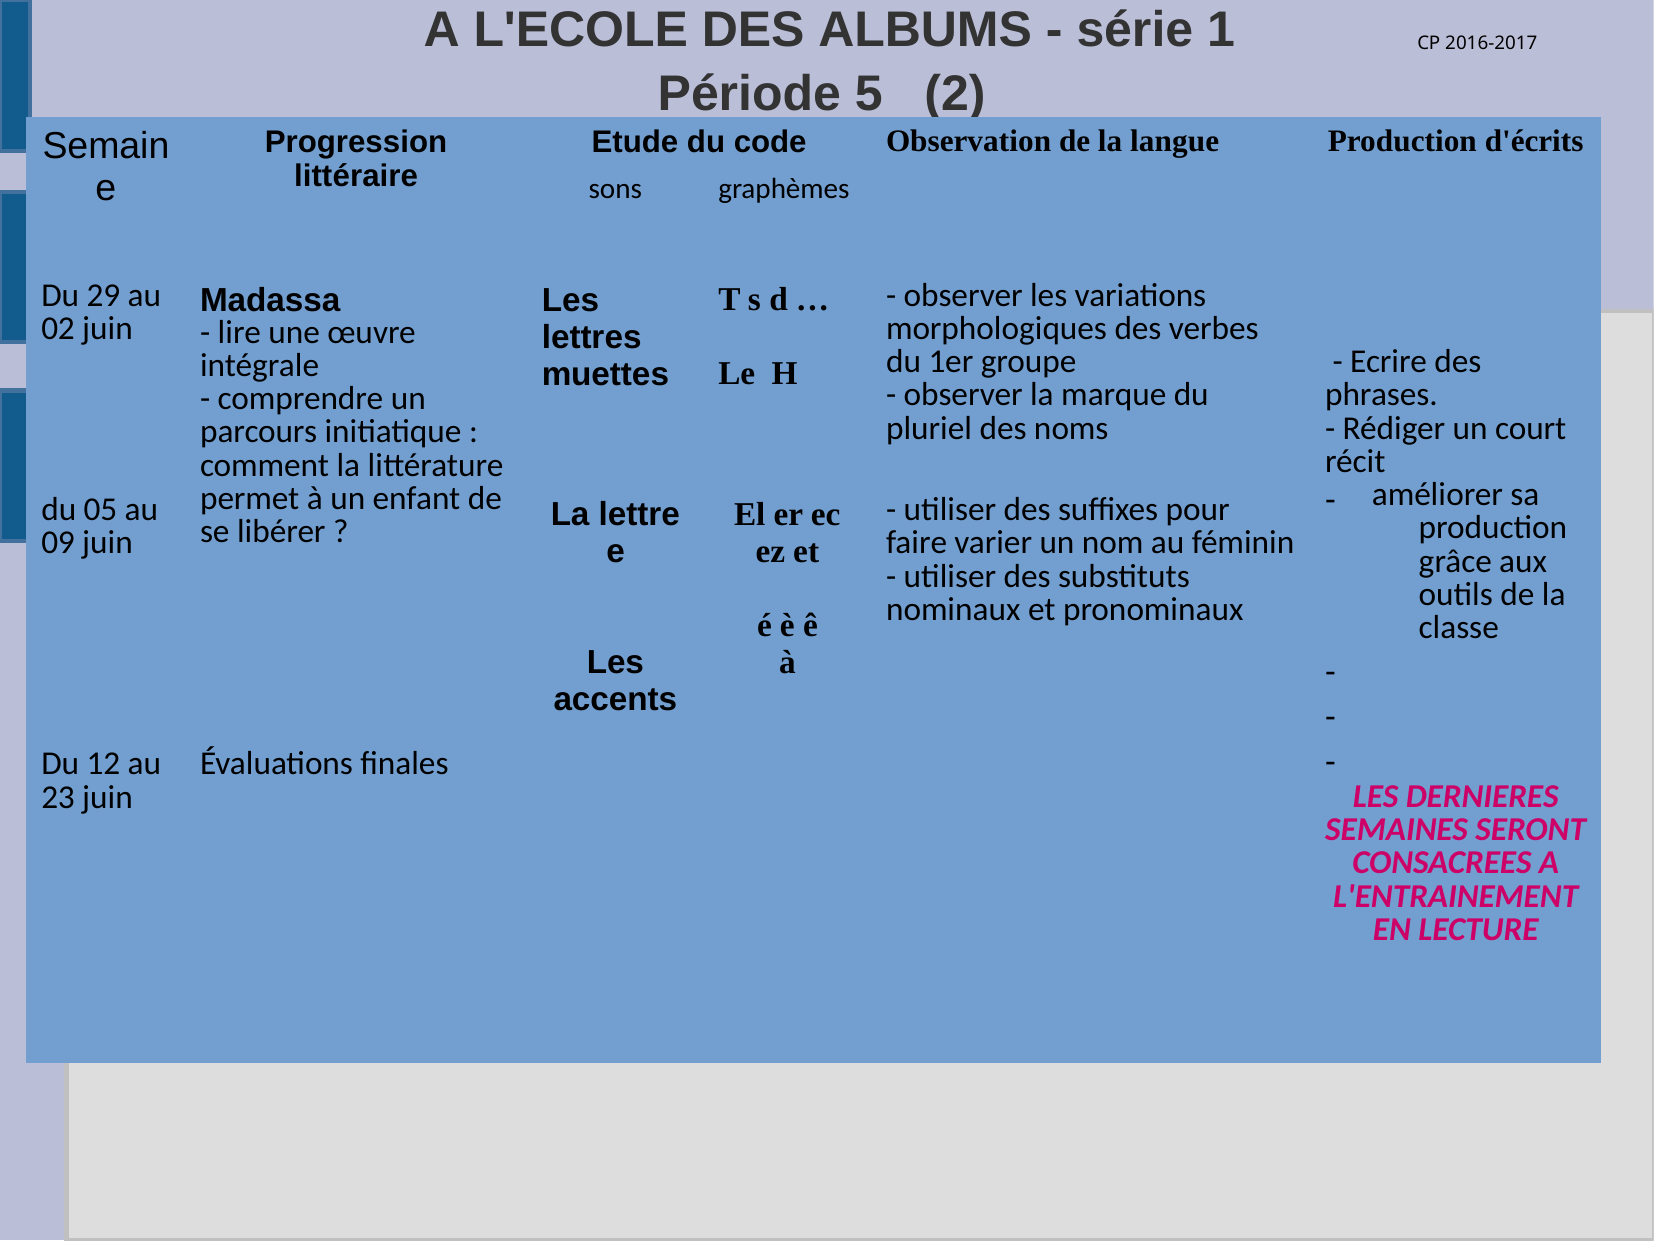

# A L'ECOLE DES ALBUMS - série 1 Période 5 (2)
CP 2016-2017
| Semaine | Progression littéraire | Etude du code | | Observation de la langue | Production d'écrits |
| --- | --- | --- | --- | --- | --- |
| | | sons | graphèmes | | |
| Du 29 au 02 juin | Madassa - lire une œuvre intégrale - comprendre un parcours initiatique : comment la littérature permet à un enfant de se libérer ? | Les lettres muettes | T s d … Le H | - observer les variations morphologiques des verbes du 1er groupe - observer la marque du pluriel des noms | - Ecrire des phrases. - Rédiger un court récit améliorer sa production grâce aux outils de la classe LES DERNIERES SEMAINES SERONT CONSACREES A L'ENTRAINEMENT EN LECTURE |
| du 05 au 09 juin | | La lettre e Les accents | El er ec ez et é è ê à | - utiliser des suffixes pour faire varier un nom au féminin - utiliser des substituts nominaux et pronominaux | |
| Du 12 au 23 juin | Évaluations finales | | | | |